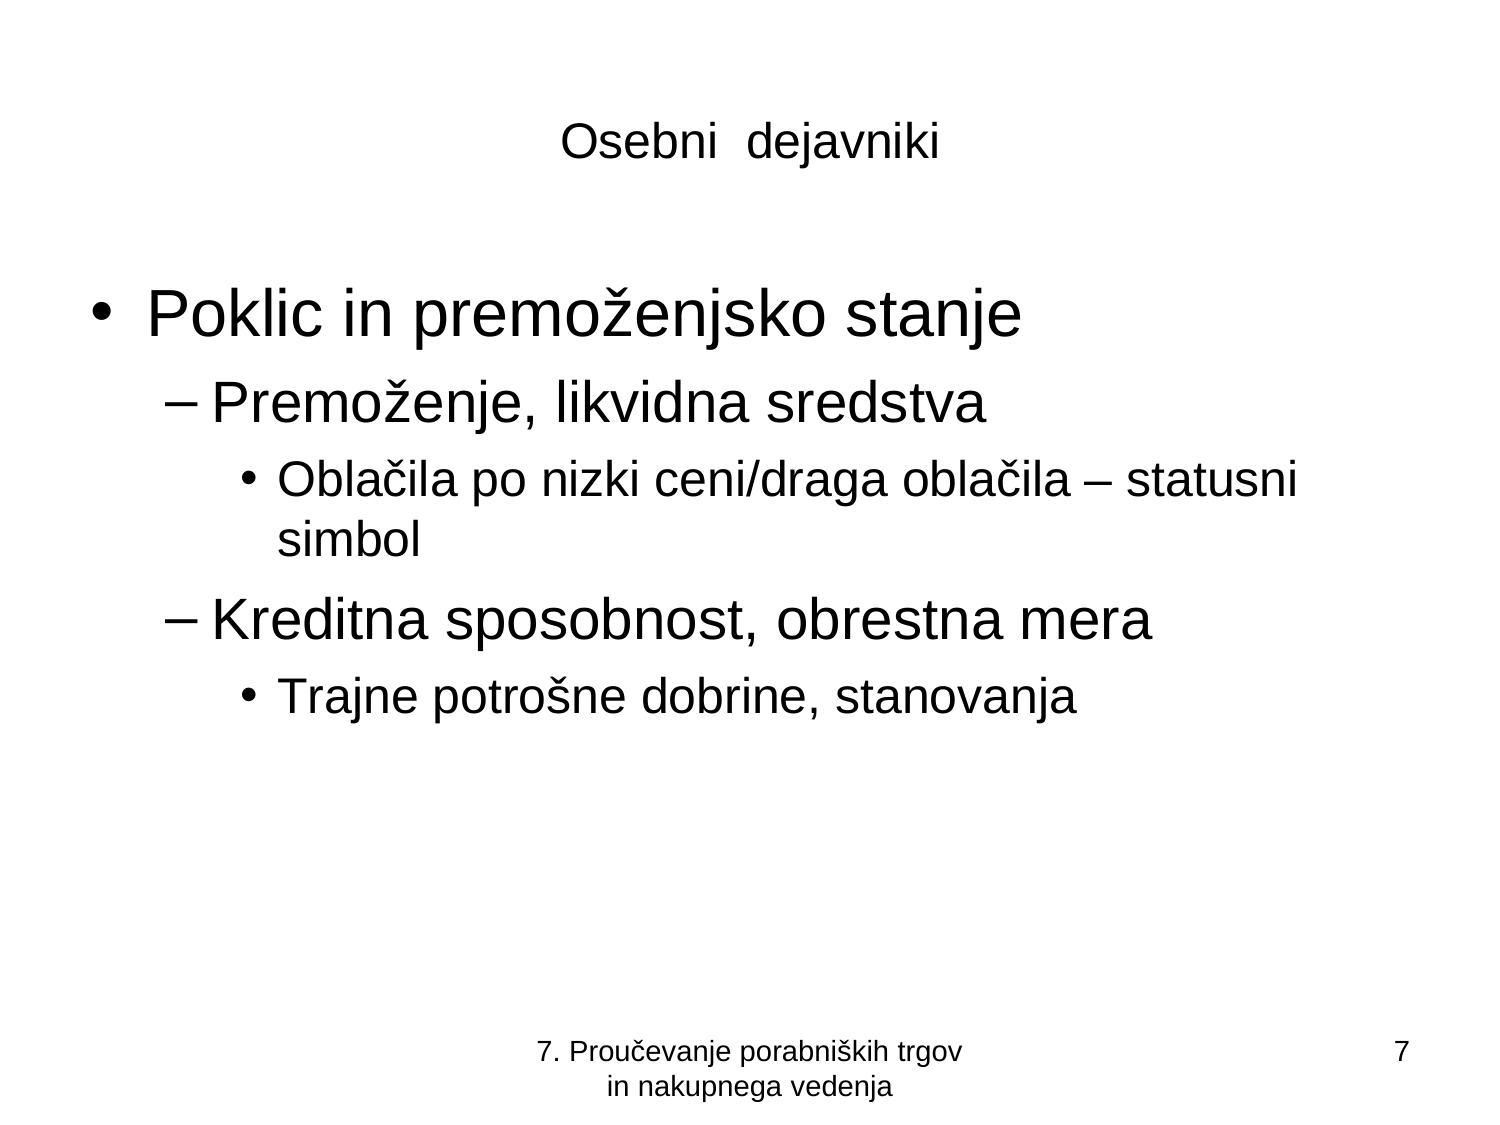

# Osebni dejavniki
Poklic in premoženjsko stanje
Premoženje, likvidna sredstva
Oblačila po nizki ceni/draga oblačila – statusni simbol
Kreditna sposobnost, obrestna mera
Trajne potrošne dobrine, stanovanja
7. Proučevanje porabniških trgov in nakupnega vedenja